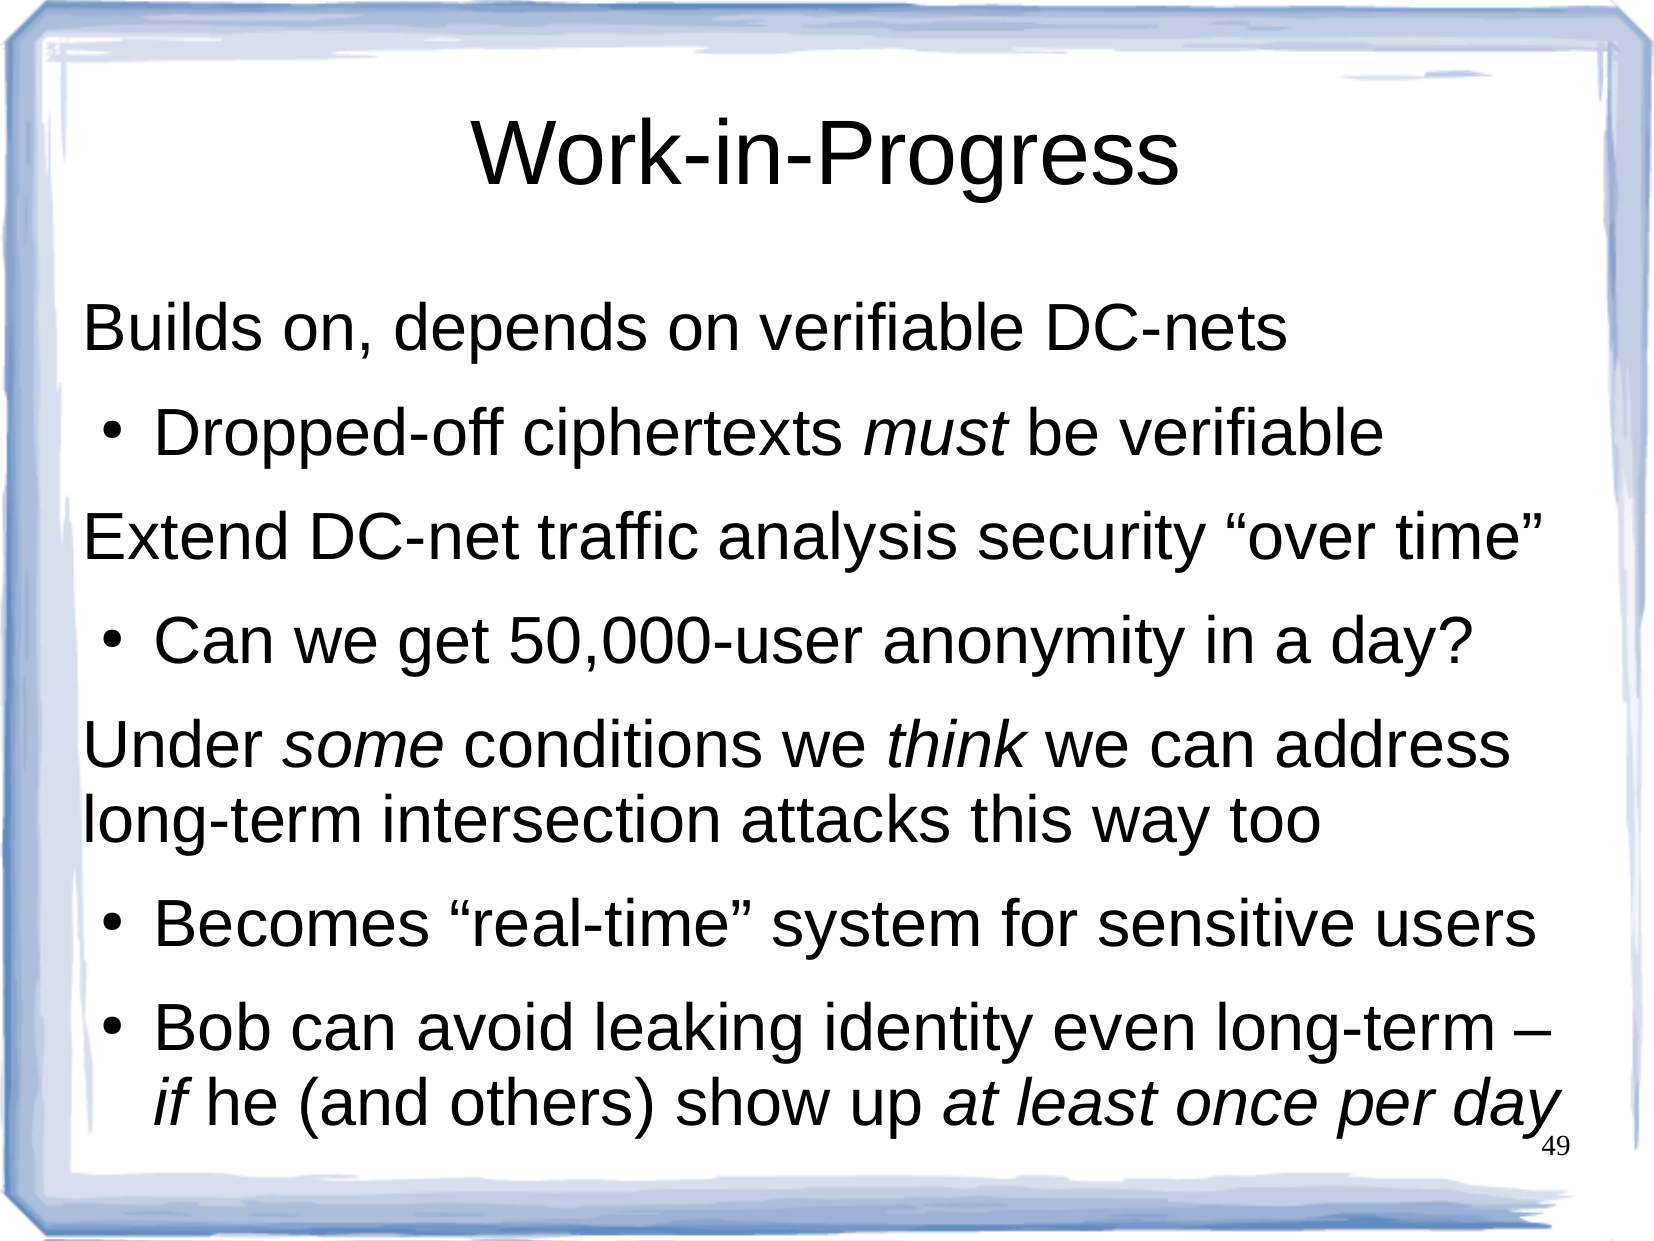

# Work-in-Progress
Builds on, depends on verifiable DC-nets
Dropped-off ciphertexts must be verifiable
Extend DC-net traffic analysis security “over time”
Can we get 50,000-user anonymity in a day?
Under some conditions we think we can address
long-term intersection attacks this way too
Becomes “real-time” system for sensitive users
Bob can avoid leaking identity even long-term –
if he (and others) show up at least once per day
49